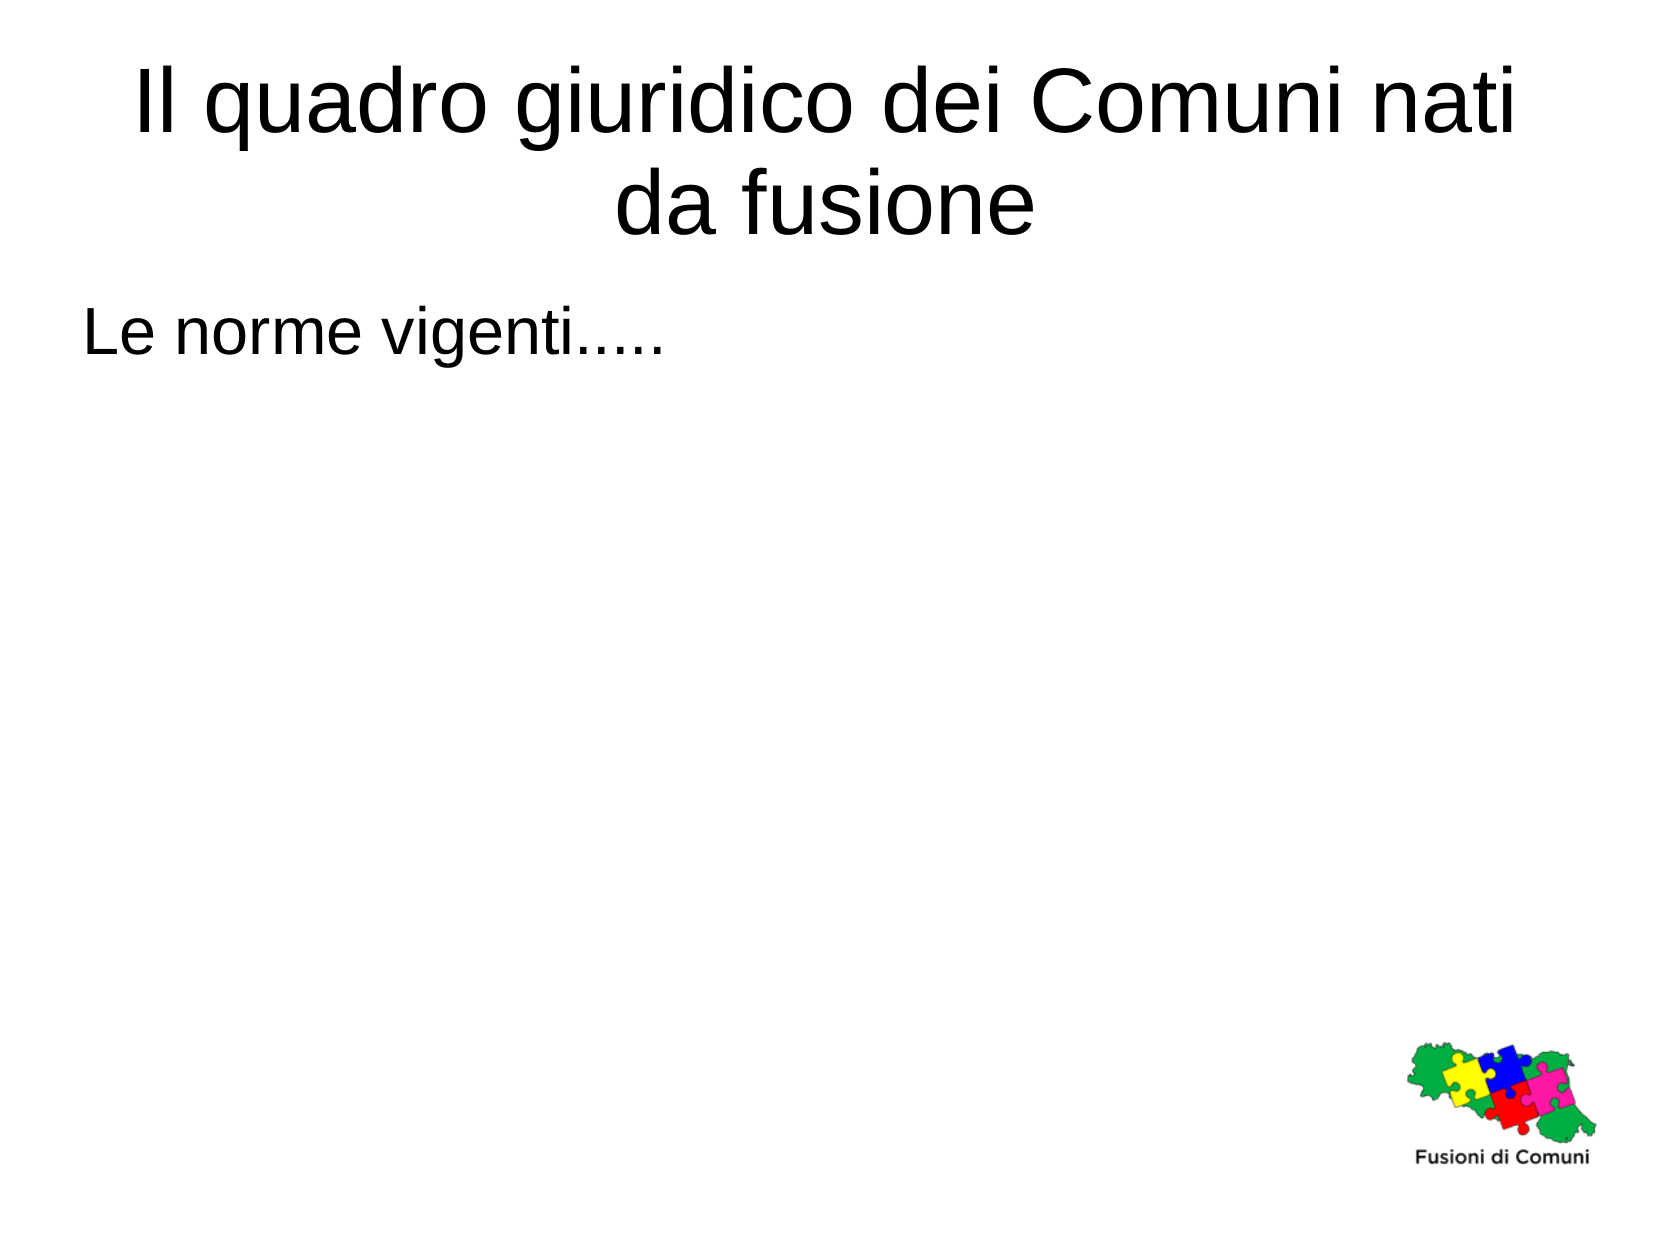

# Il quadro giuridico dei Comuni nati da fusione
Le norme vigenti.....